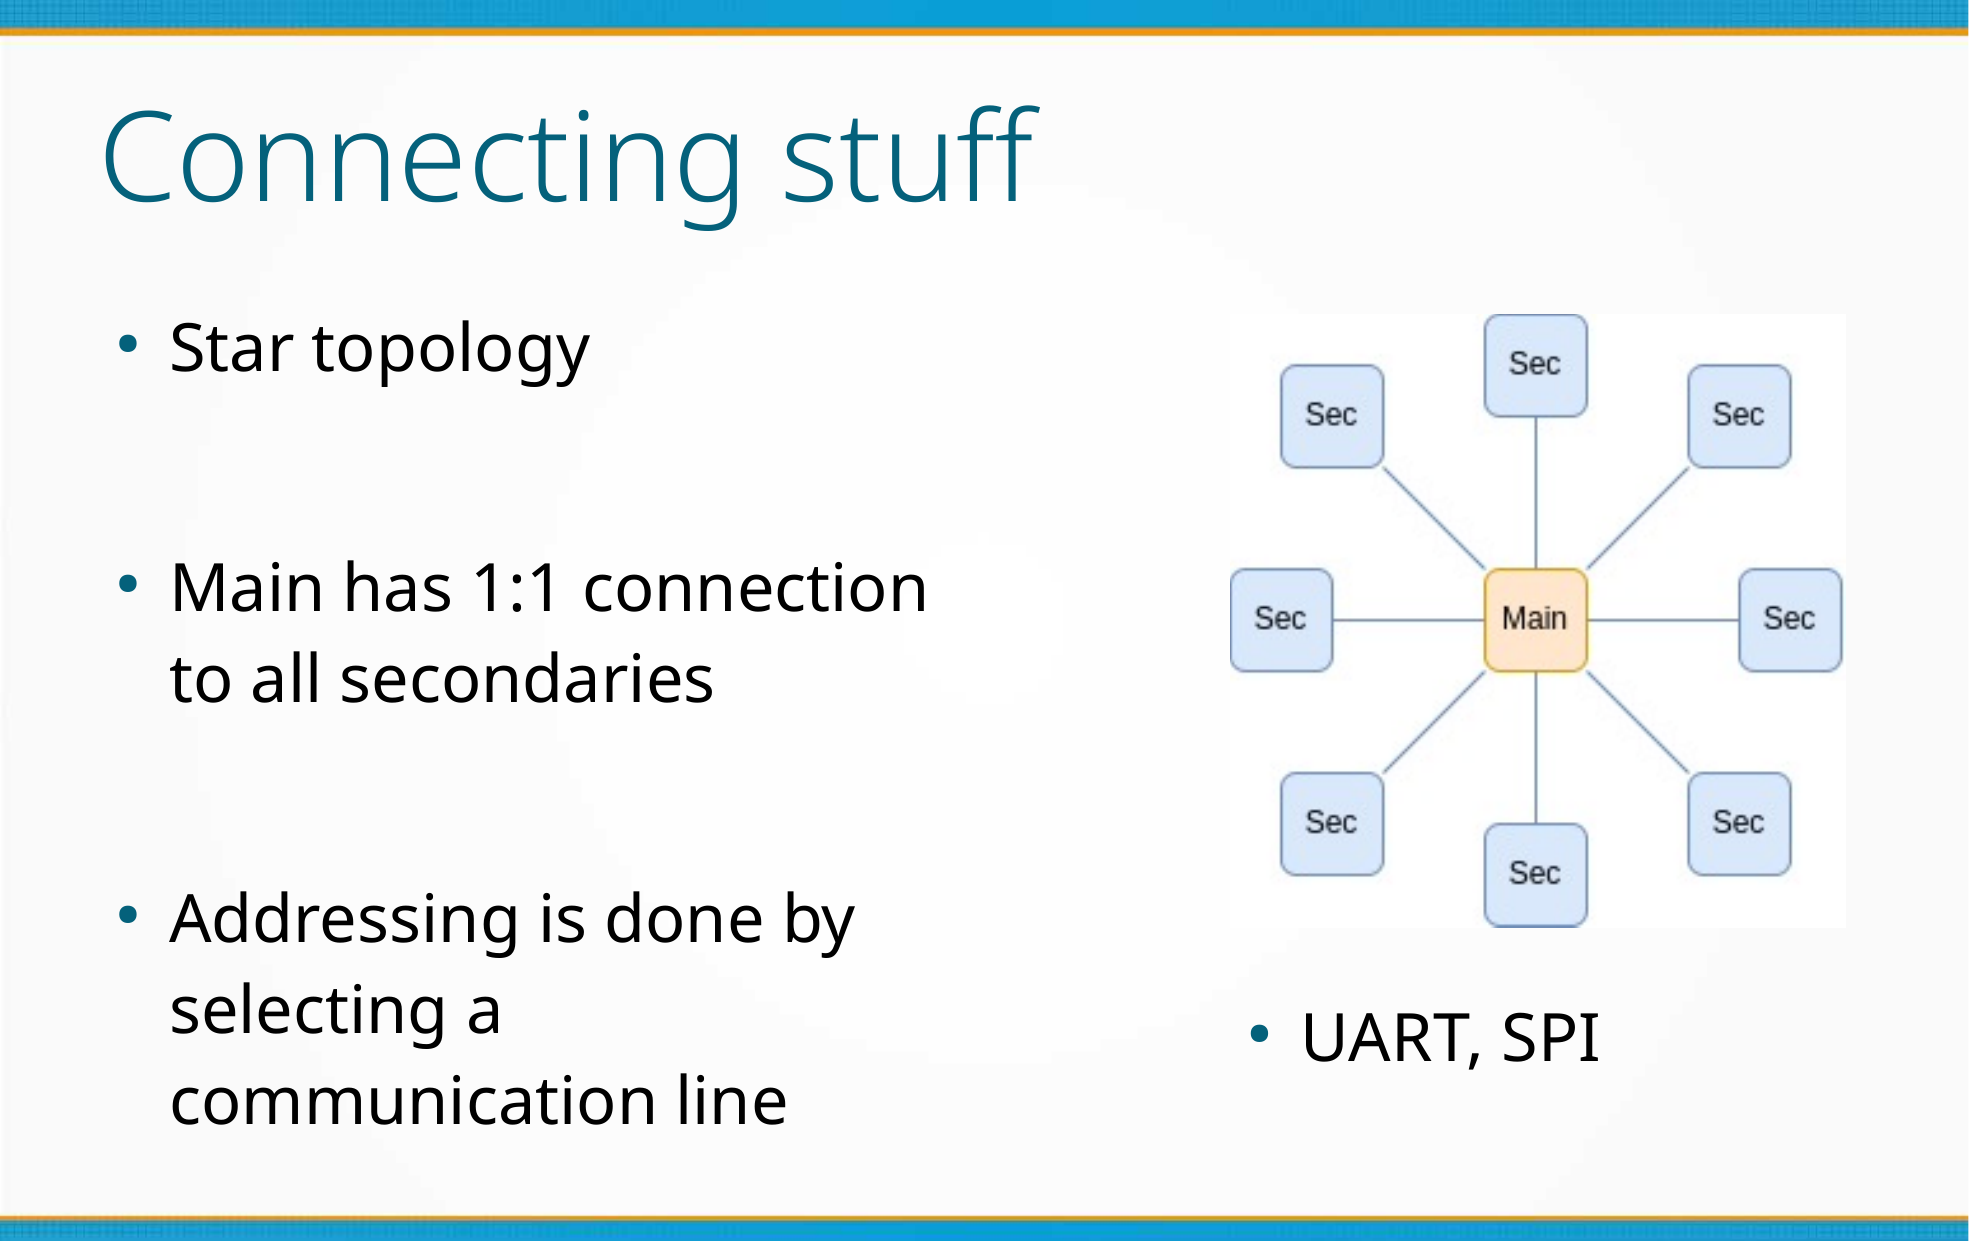

# Connecting stuff
Star topology
Main has 1:1 connection to all secondaries
Addressing is done by selecting a communication line
UART, SPI